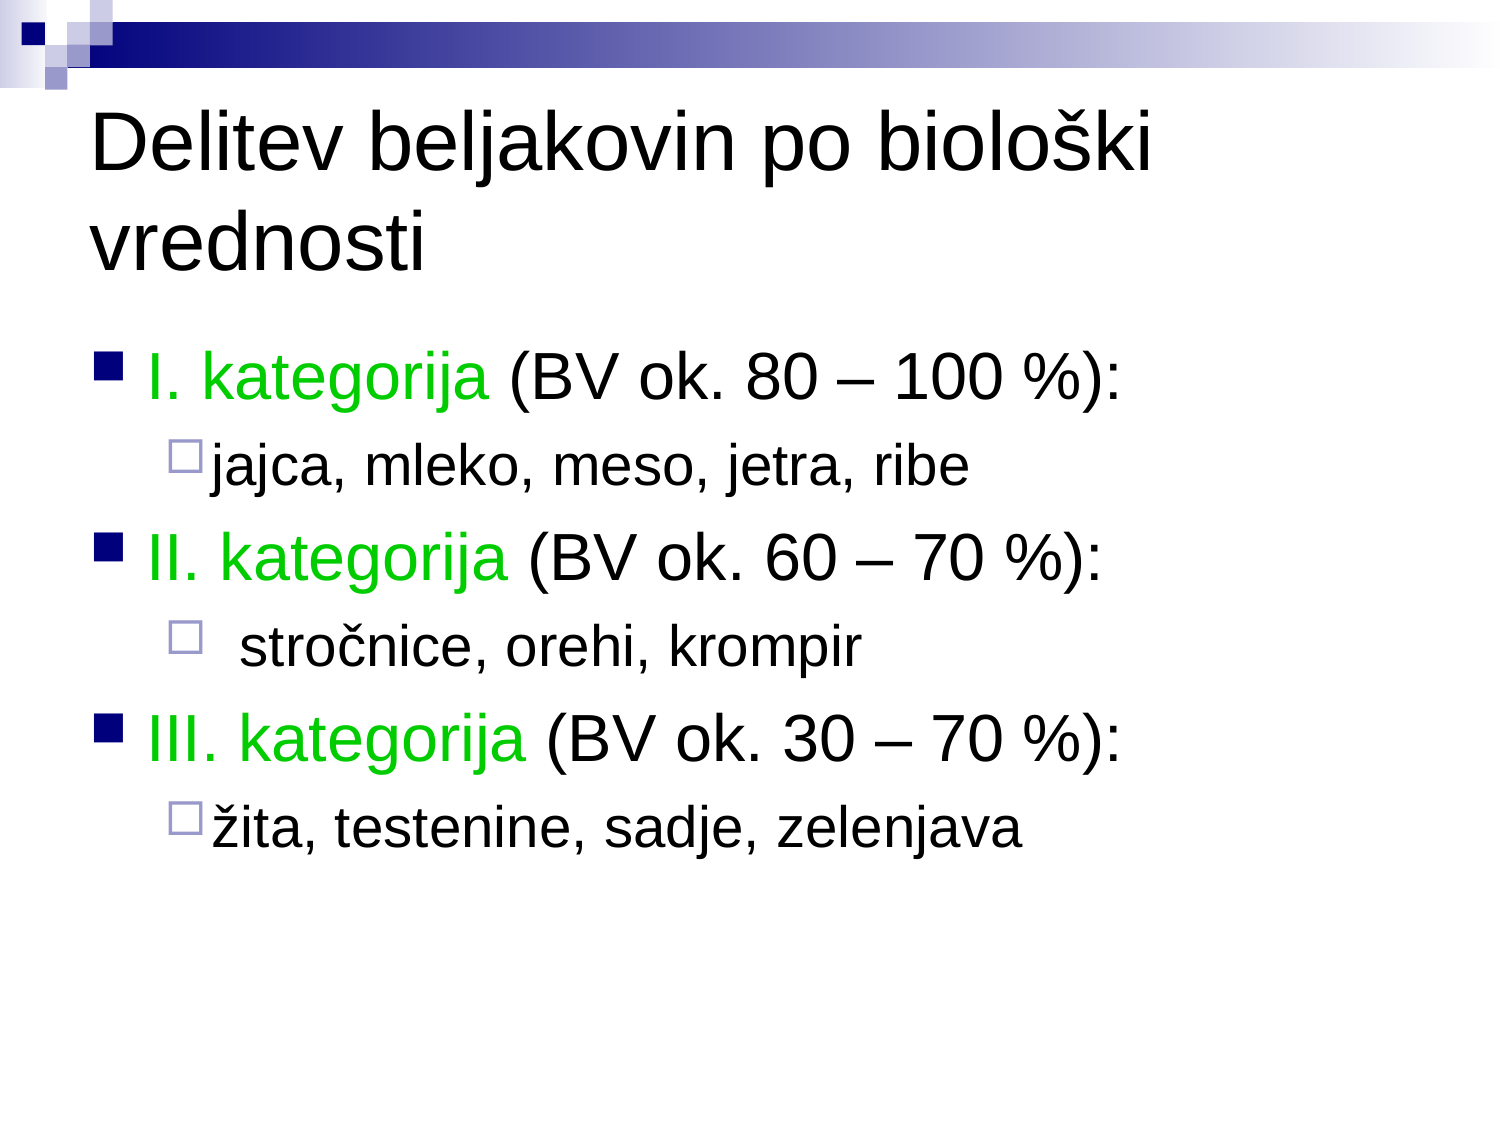

# Delitev beljakovin po biološki vrednosti
I. kategorija (BV ok. 80 – 100 %):
jajca, mleko, meso, jetra, ribe
II. kategorija (BV ok. 60 – 70 %):
	stročnice, orehi, krompir
III. kategorija (BV ok. 30 – 70 %):
žita, testenine, sadje, zelenjava